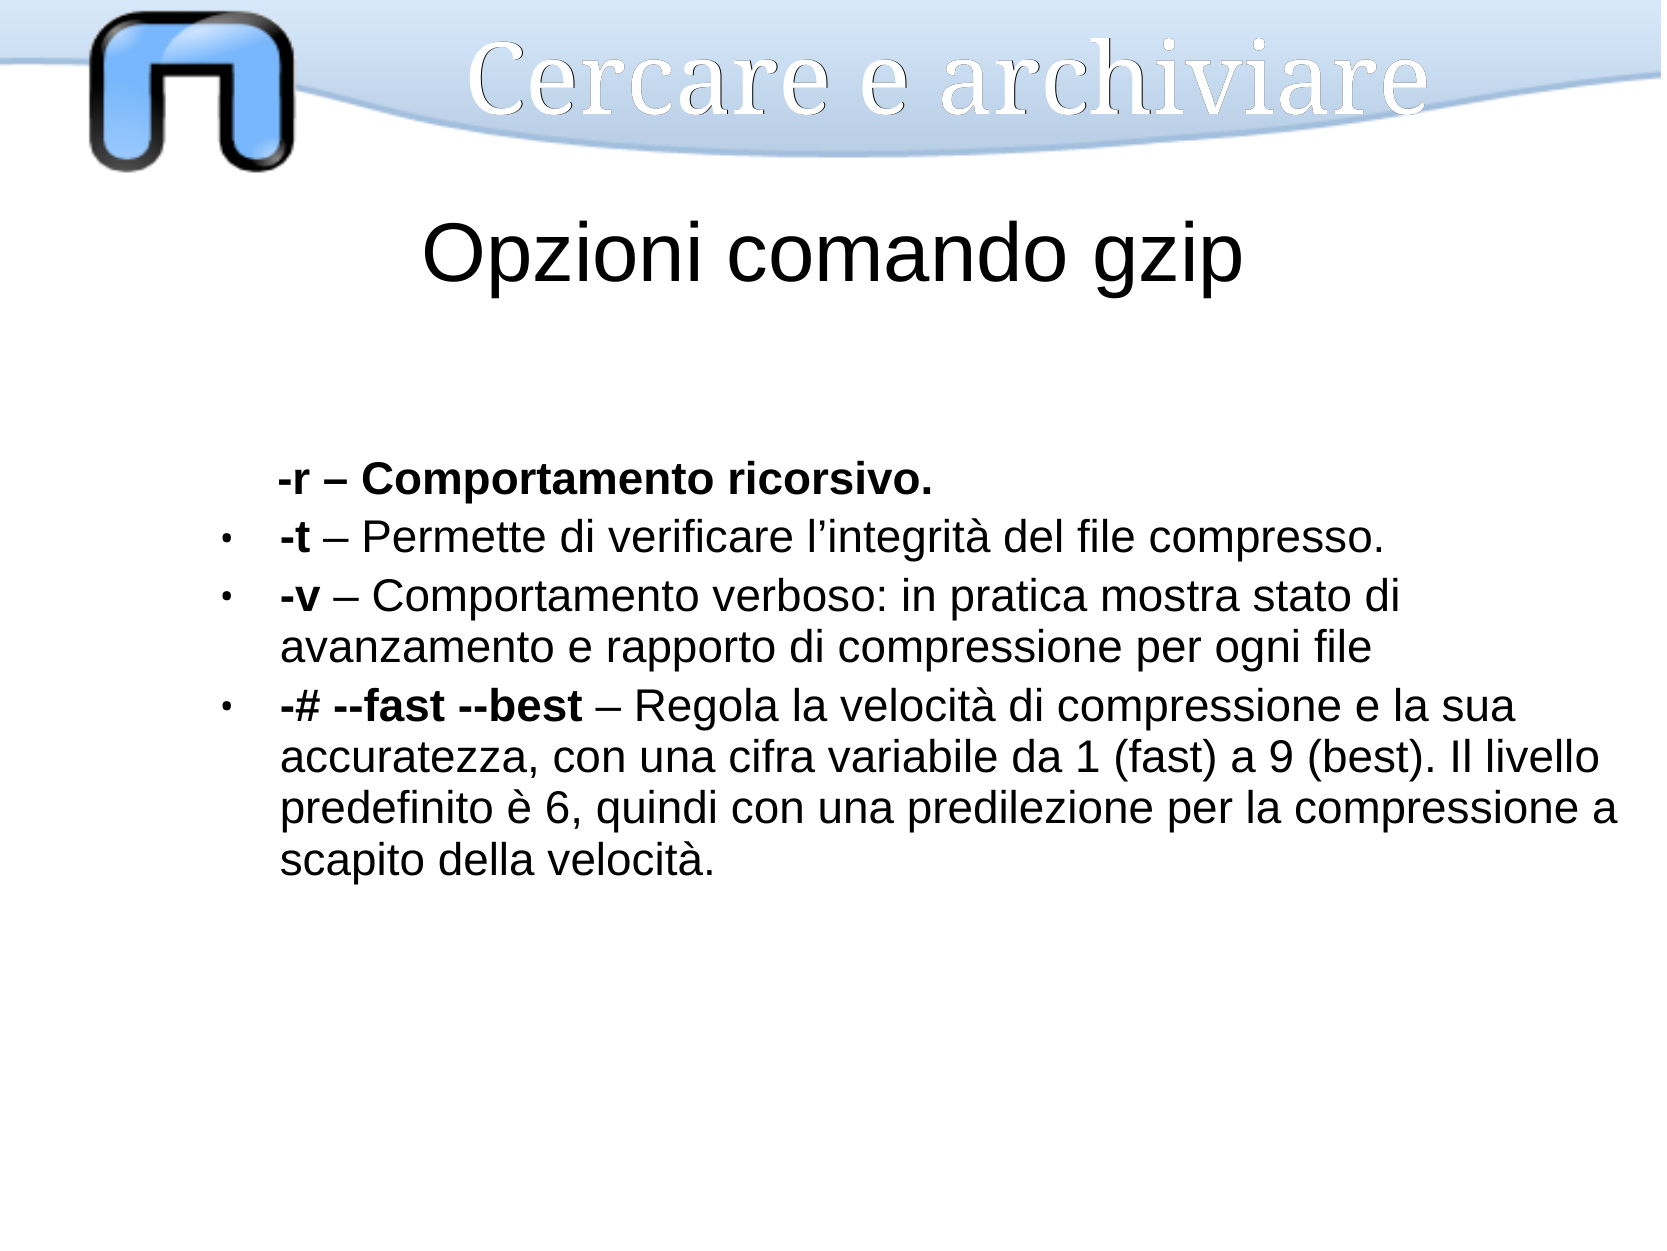

Cercare e archiviare
# Opzioni comando gzip
-r – Comportamento ricorsivo.
-t – Permette di verificare l’integrità del file compresso.
-v – Comportamento verboso: in pratica mostra stato di avanzamento e rapporto di compressione per ogni file
-# --fast --best – Regola la velocità di compressione e la sua accuratezza, con una cifra variabile da 1 (fast) a 9 (best). Il livello predefinito è 6, quindi con una predilezione per la compressione a scapito della velocità.